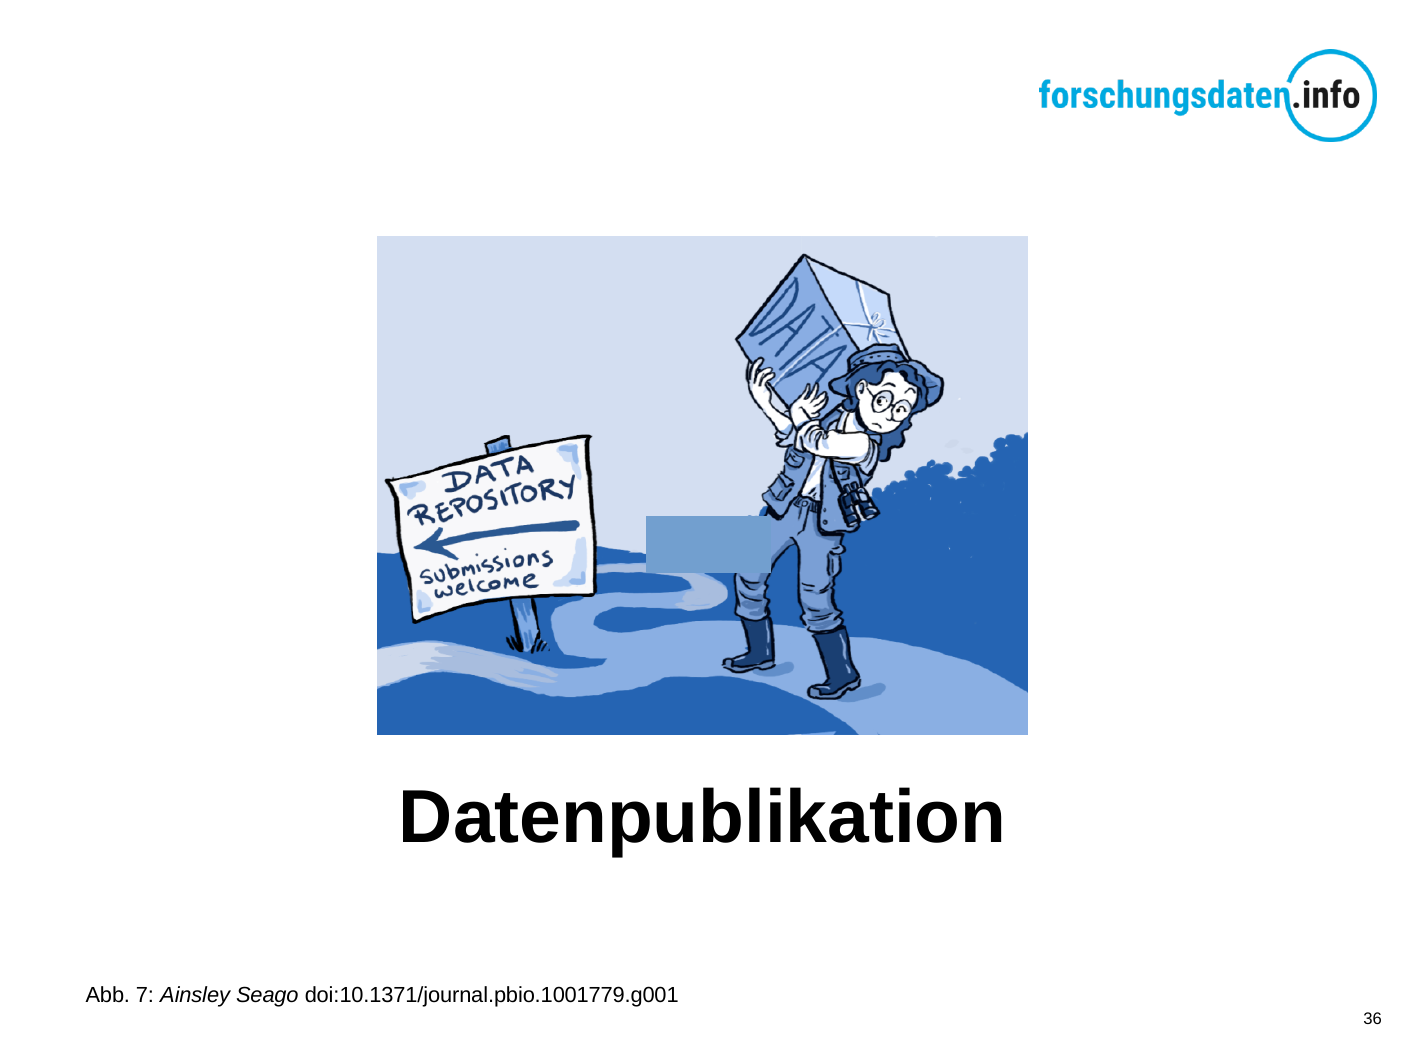

| |
| --- |
# Datenpublikation
Abb. 7: Ainsley Seago doi:10.1371/journal.pbio.1001779.g001